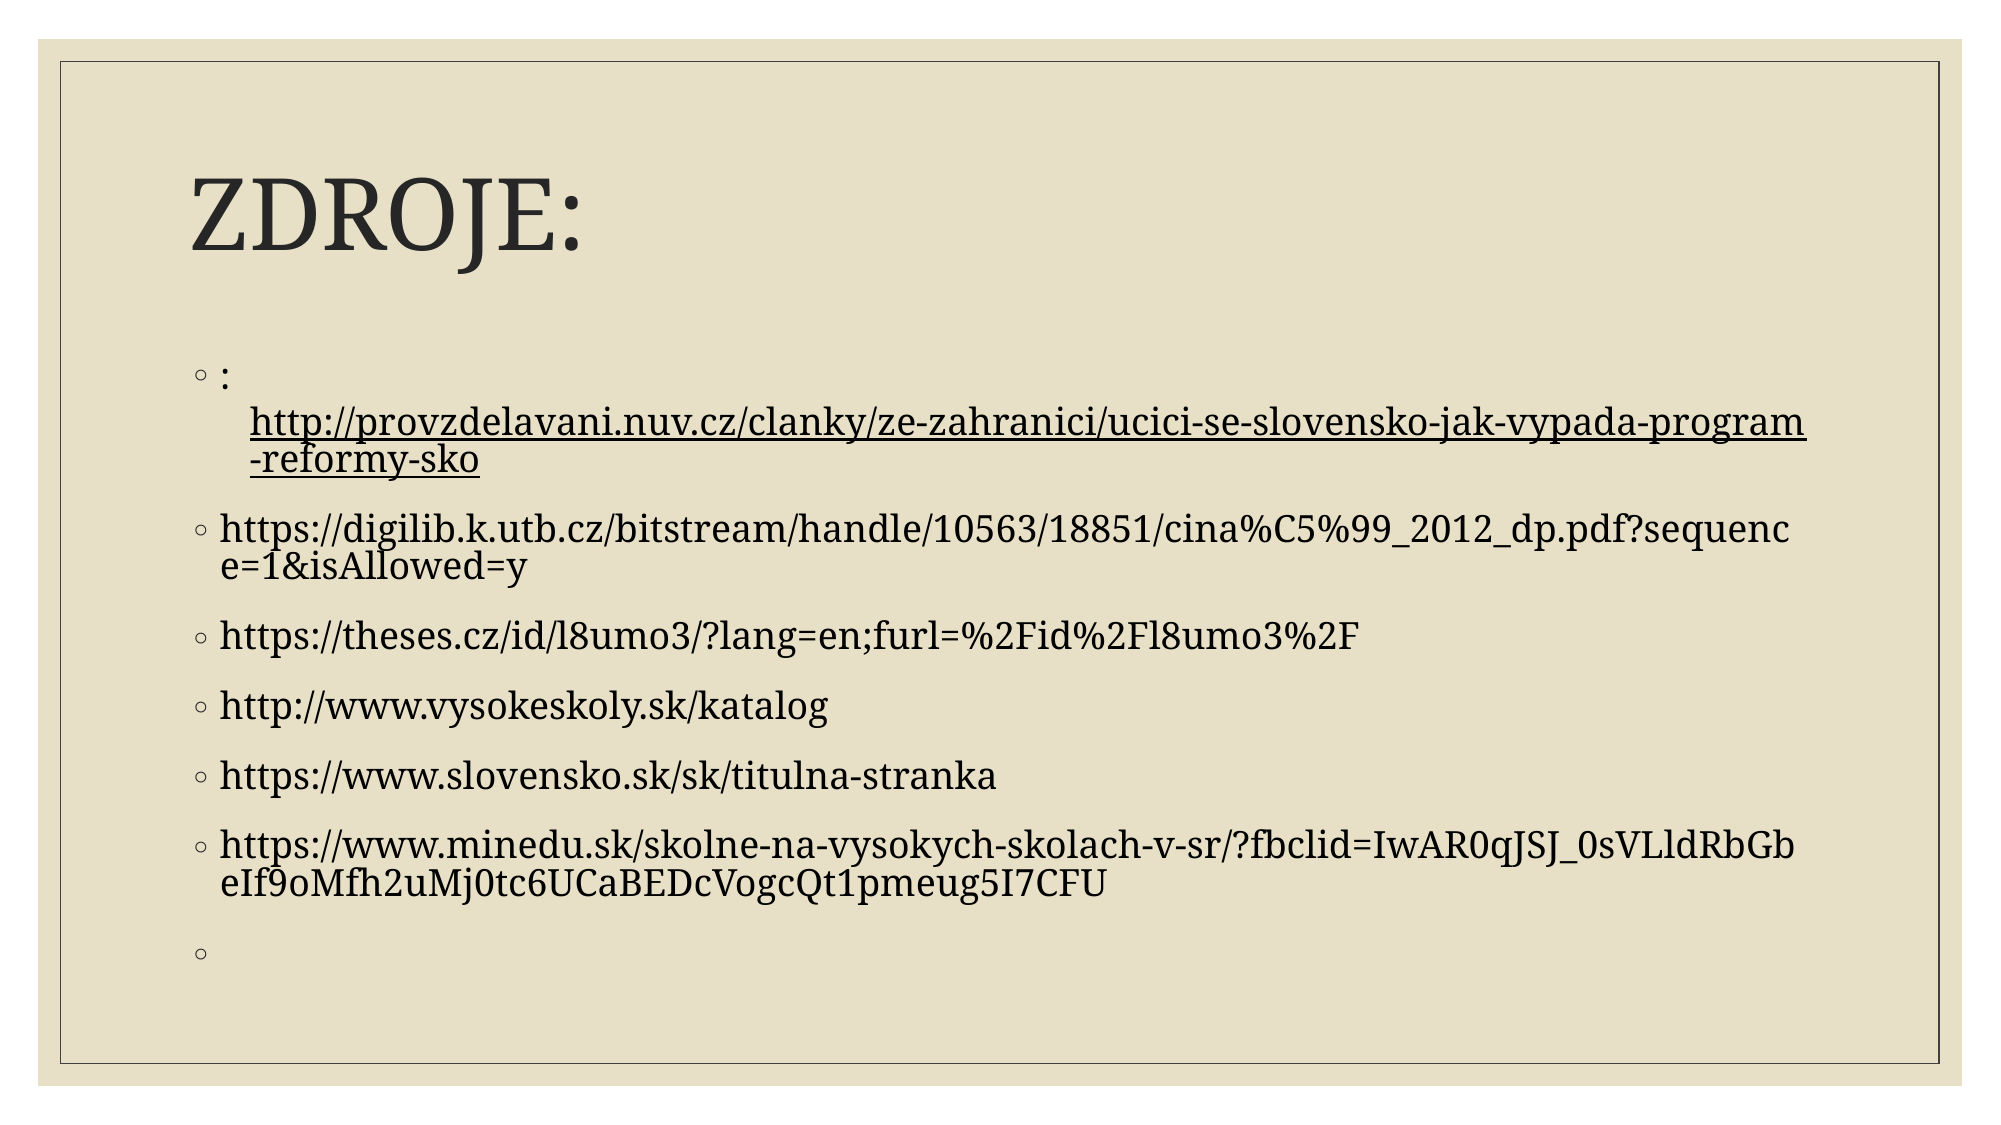

# ZDROJE:
: http://provzdelavani.nuv.cz/clanky/ze-zahranici/ucici-se-slovensko-jak-vypada-program-reformy-sko
https://digilib.k.utb.cz/bitstream/handle/10563/18851/cina%C5%99_2012_dp.pdf?sequence=1&isAllowed=y
https://theses.cz/id/l8umo3/?lang=en;furl=%2Fid%2Fl8umo3%2F
http://www.vysokeskoly.sk/katalog
https://www.slovensko.sk/sk/titulna-stranka
https://www.minedu.sk/skolne-na-vysokych-skolach-v-sr/?fbclid=IwAR0qJSJ_0sVLldRbGbeIf9oMfh2uMj0tc6UCaBEDcVogcQt1pmeug5I7CFU